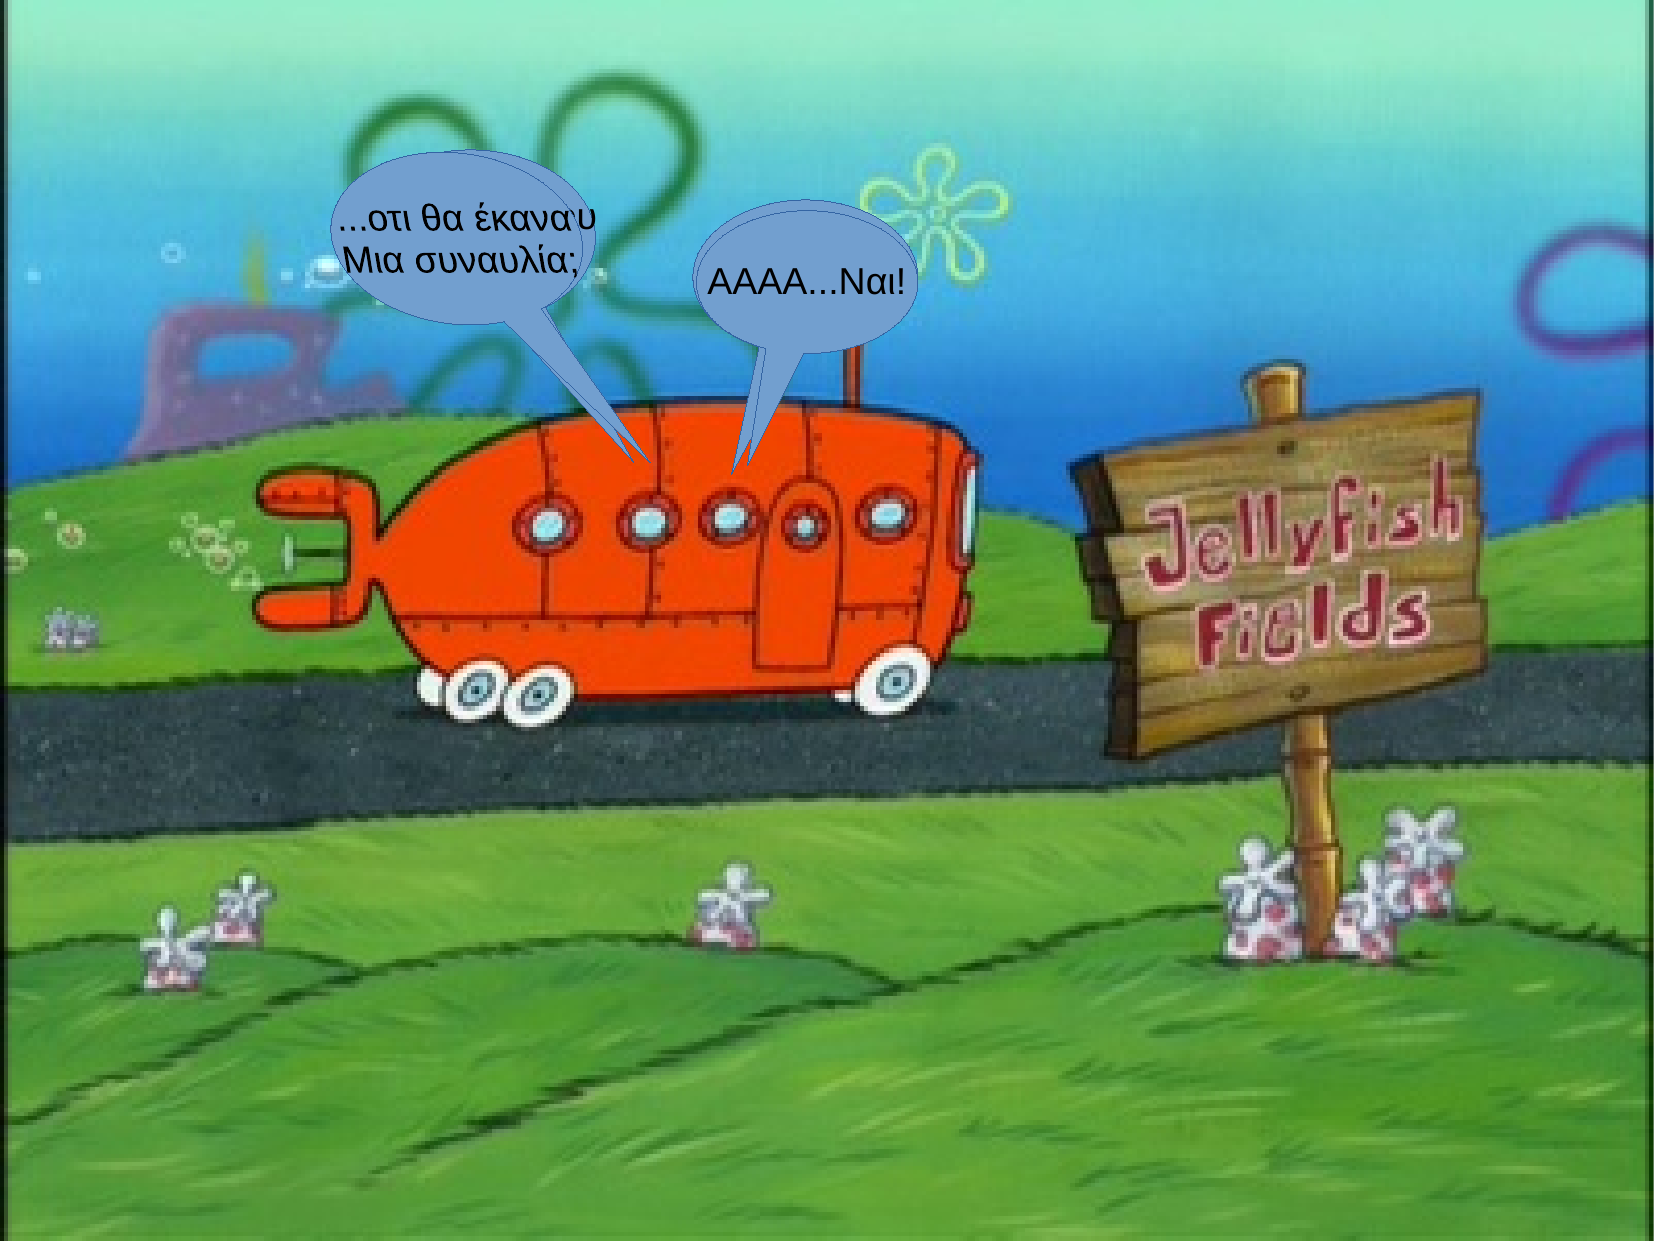

Δε θυμάσε που
Σου έλεγα...
...οτι θα έκανα
Μια συναυλία;
Πού πάμε??
ΑΑΑΑ...Ναι!